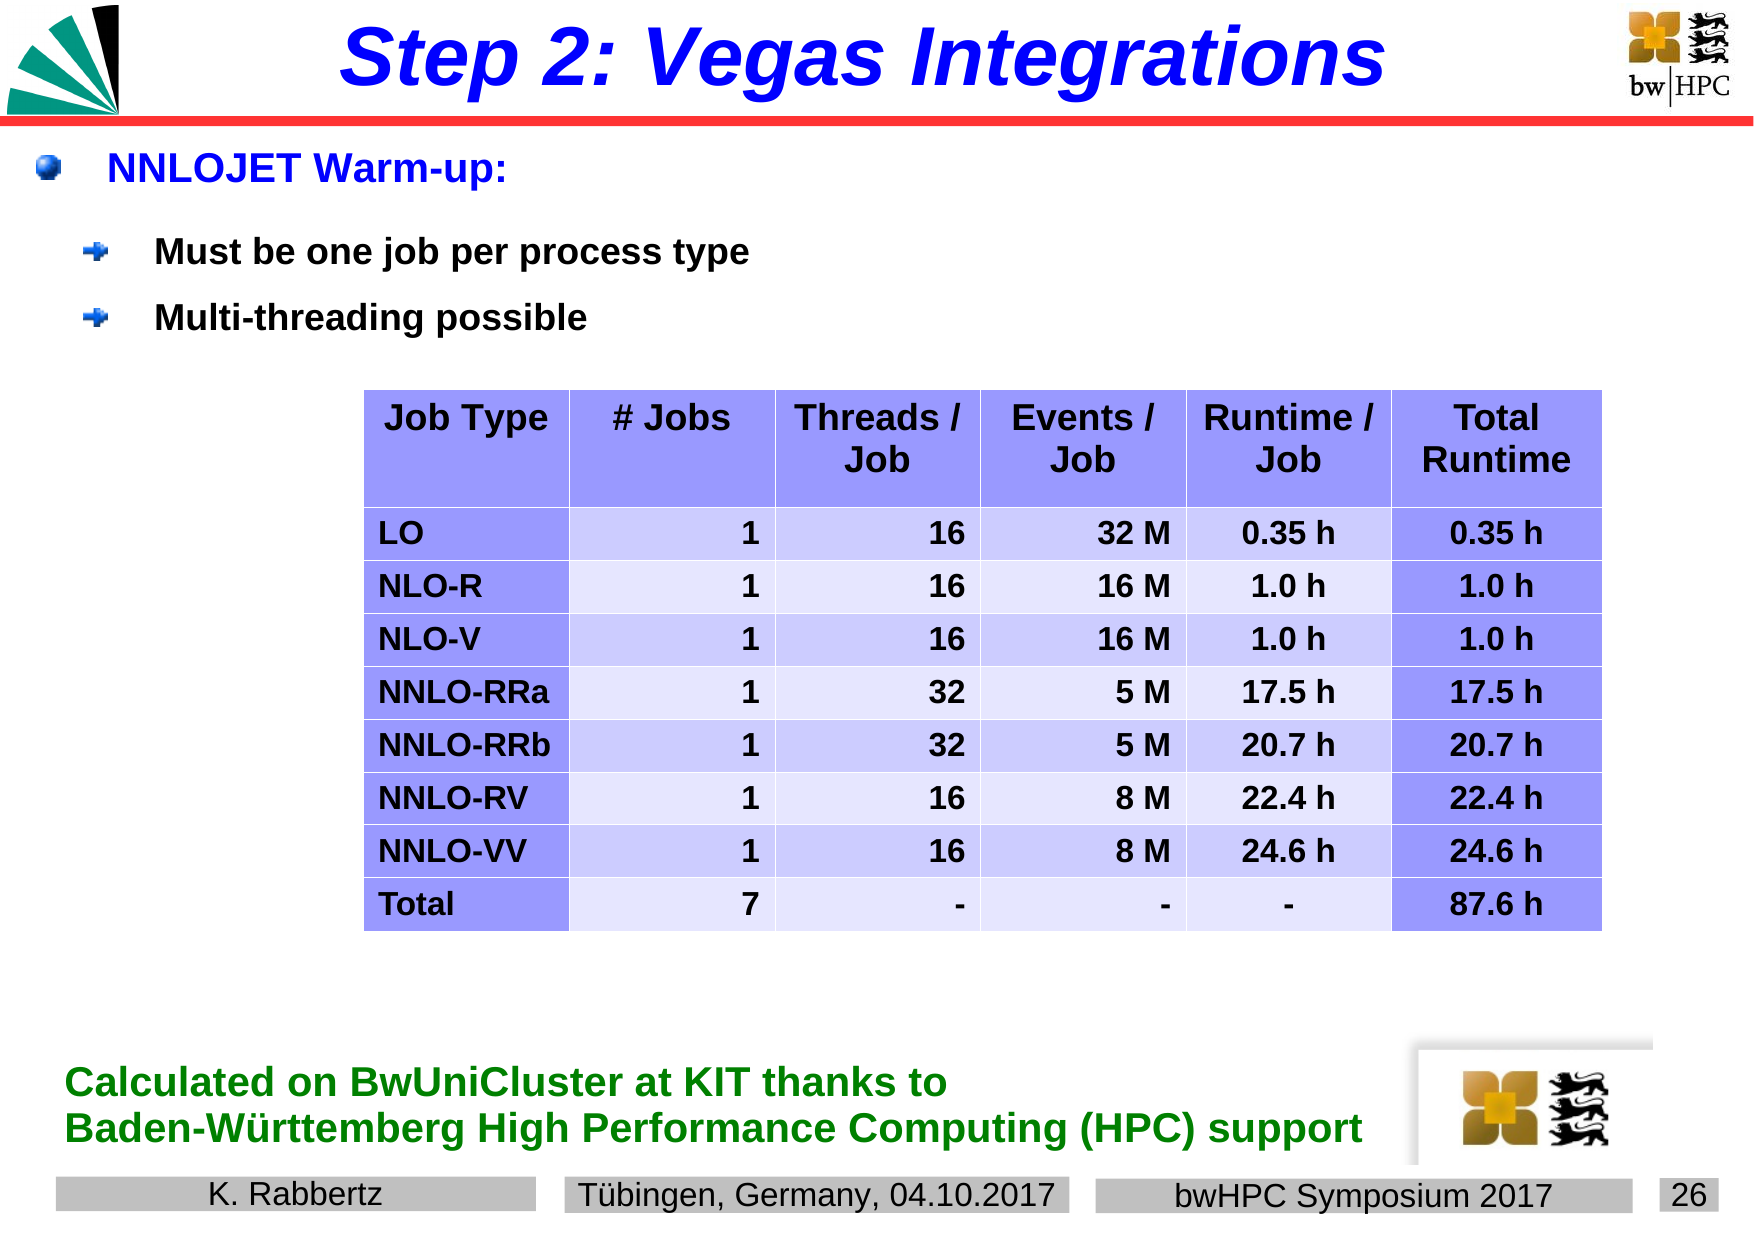

# Step 2: Vegas Integrations
NNLOJET Warm-up:
Must be one job per process type
Multi-threading possible
| Job Type | # Jobs | Threads / Job | Events / Job | Runtime / Job | Total Runtime |
| --- | --- | --- | --- | --- | --- |
| LO | 1 | 16 | 32 M | 0.35 h | 0.35 h |
| NLO-R | 1 | 16 | 16 M | 1.0 h | 1.0 h |
| NLO-V | 1 | 16 | 16 M | 1.0 h | 1.0 h |
| NNLO-RRa | 1 | 32 | 5 M | 17.5 h | 17.5 h |
| NNLO-RRb | 1 | 32 | 5 M | 20.7 h | 20.7 h |
| NNLO-RV | 1 | 16 | 8 M | 22.4 h | 22.4 h |
| NNLO-VV | 1 | 16 | 8 M | 24.6 h | 24.6 h |
| Total | 7 | - | - | - | 87.6 h |
Calculated on BwUniCluster at KIT thanks to
Baden-Württemberg High Performance Computing (HPC) support